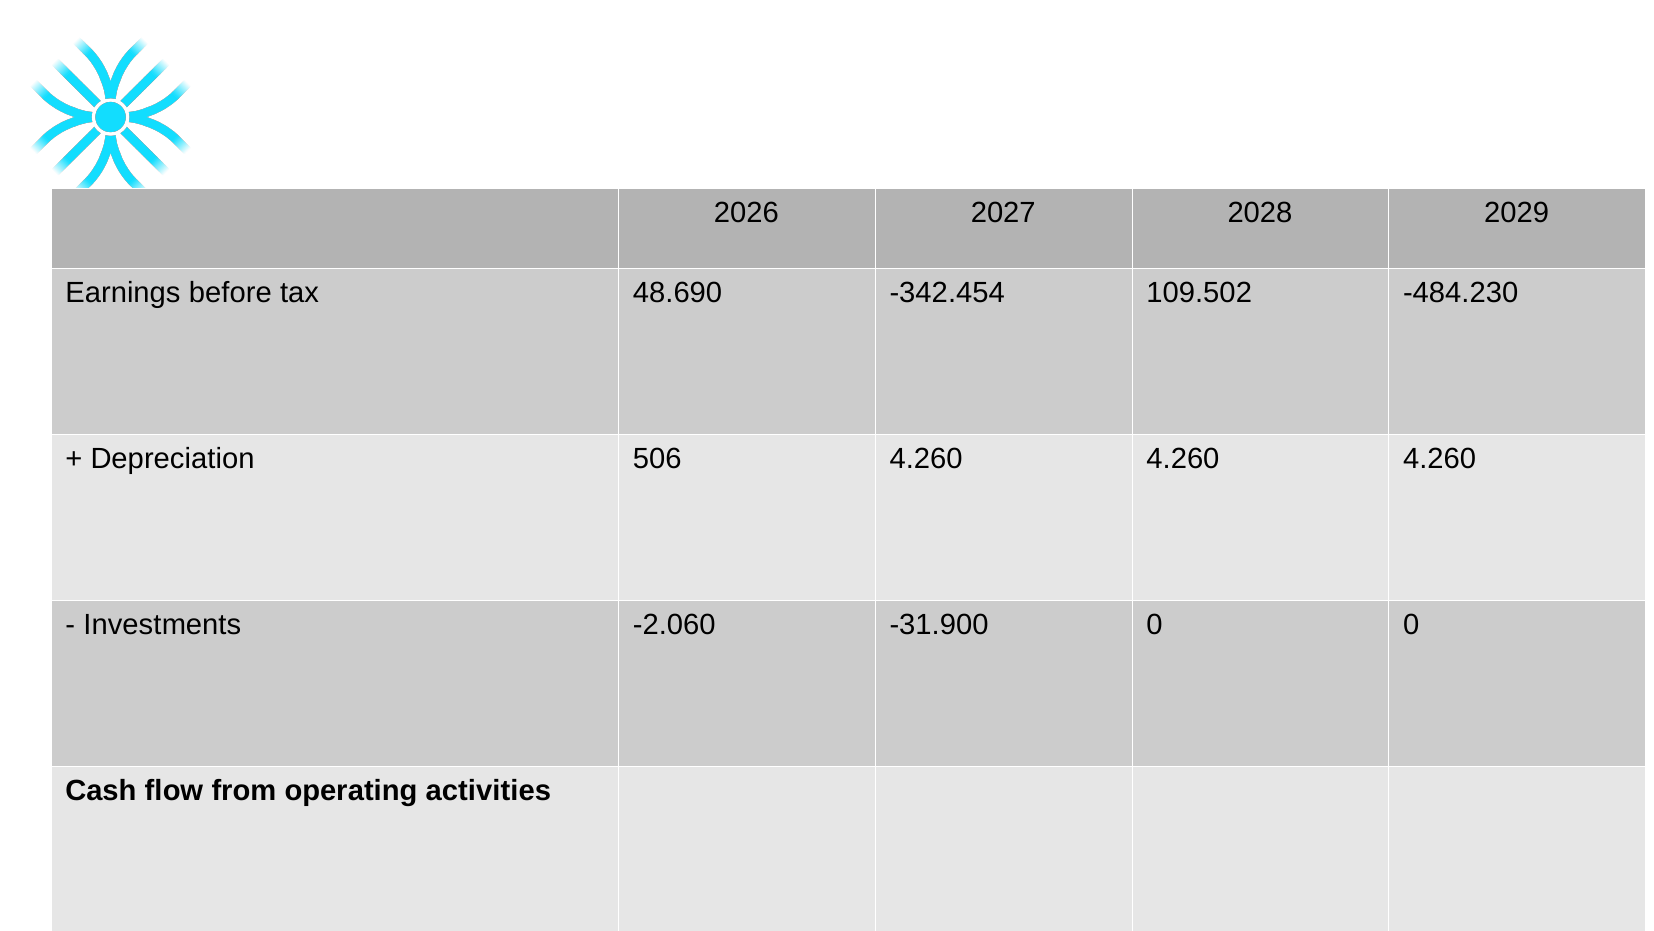

#
| | 2026 | 2027 | 2028 | 2029 |
| --- | --- | --- | --- | --- |
| Earnings before tax | 48.690 | -342.454 | 109.502 | -484.230 |
| + Depreciation | 506 | 4.260 | 4.260 | 4.260 |
| - Investments | -2.060 | -31.900 | 0 | 0 |
| Cash flow from operating activities | | | | |
| + Own funds (cash) | | | | |
| = Loan/equity | | | | |
| + Income tax (pure rate calculation) | | | | |
| = Cash need personal area | | | | |
| = Surplus/demand | | | | |
| Bank balances/short-term fin. req. (cumulative) | | | | |
30.04.2025
DO NOT DISTRIBUTE
1